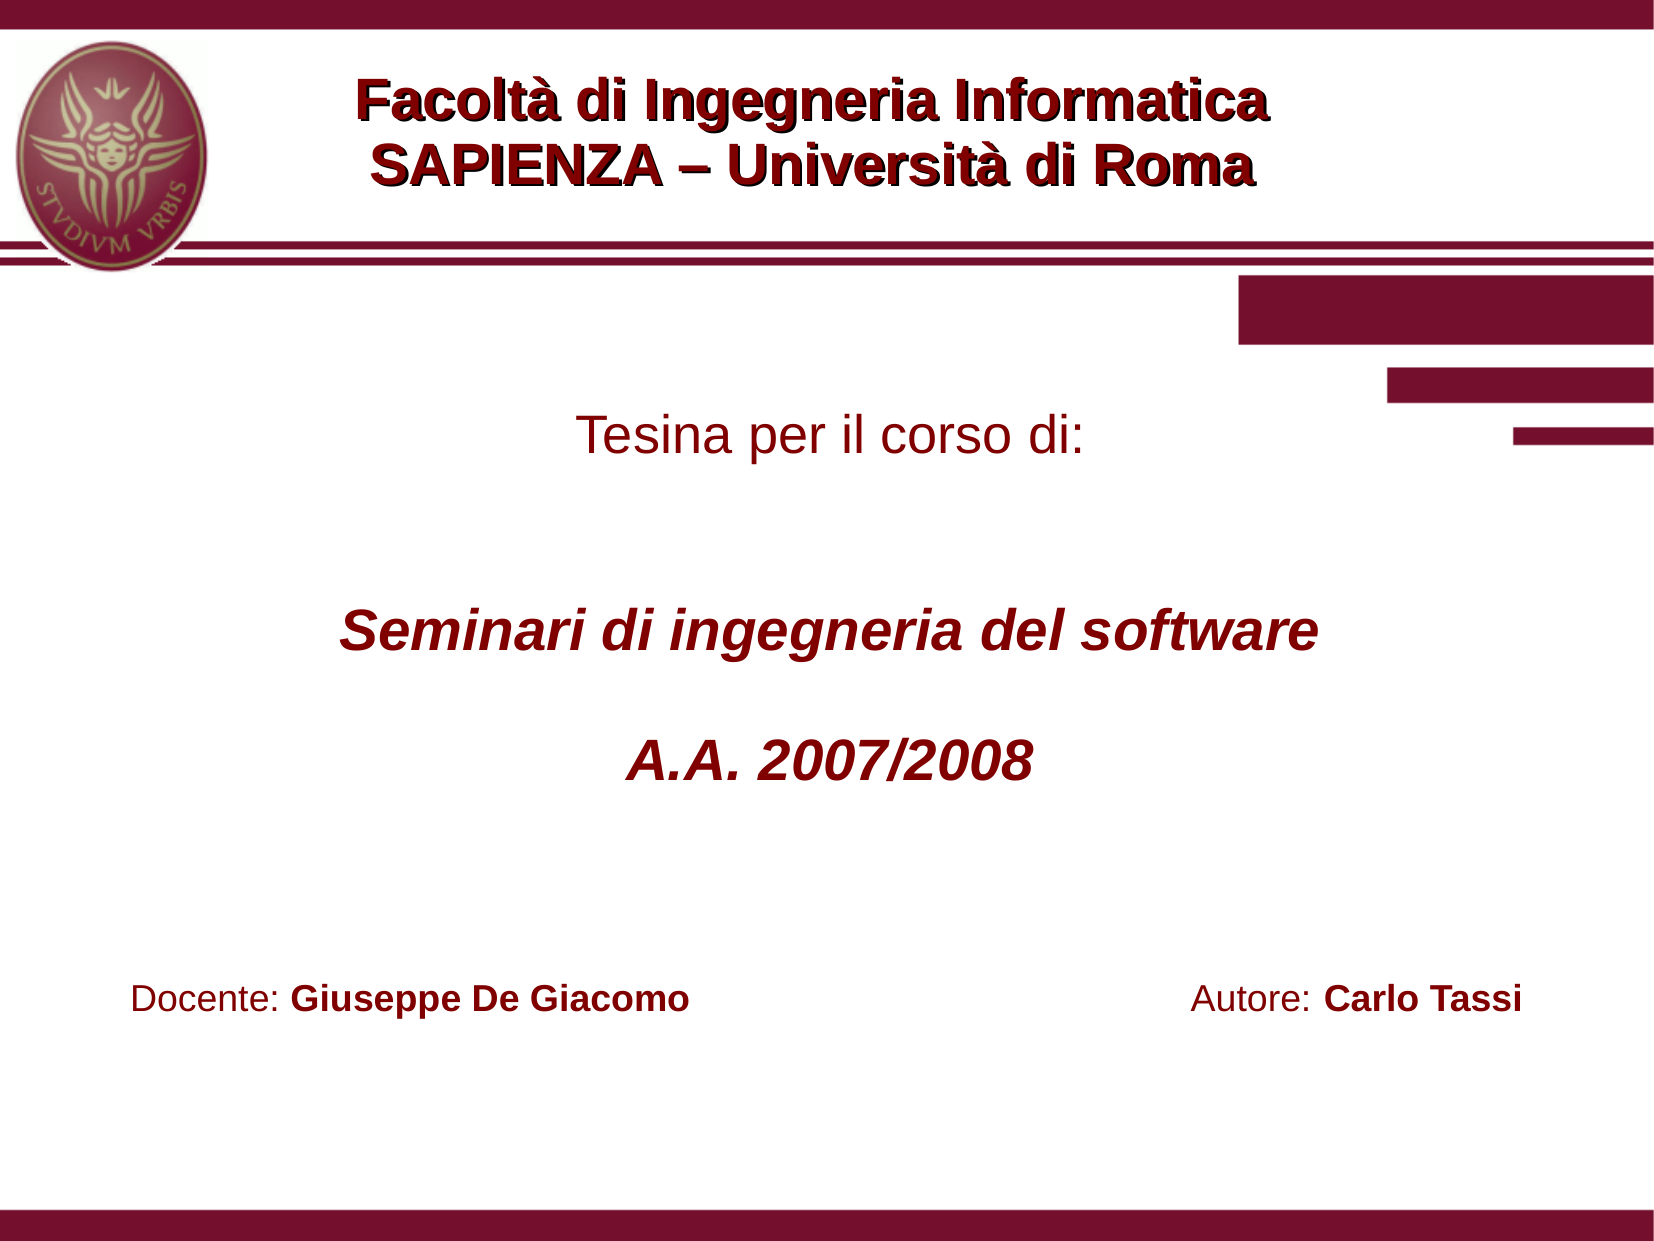

Facoltà di Ingegneria Informatica
SAPIENZA – Università di Roma
Tesina per il corso di:
Seminari di ingegneria del software
A.A. 2007/2008
Docente: Giuseppe De Giacomo Autore: Carlo Tassi